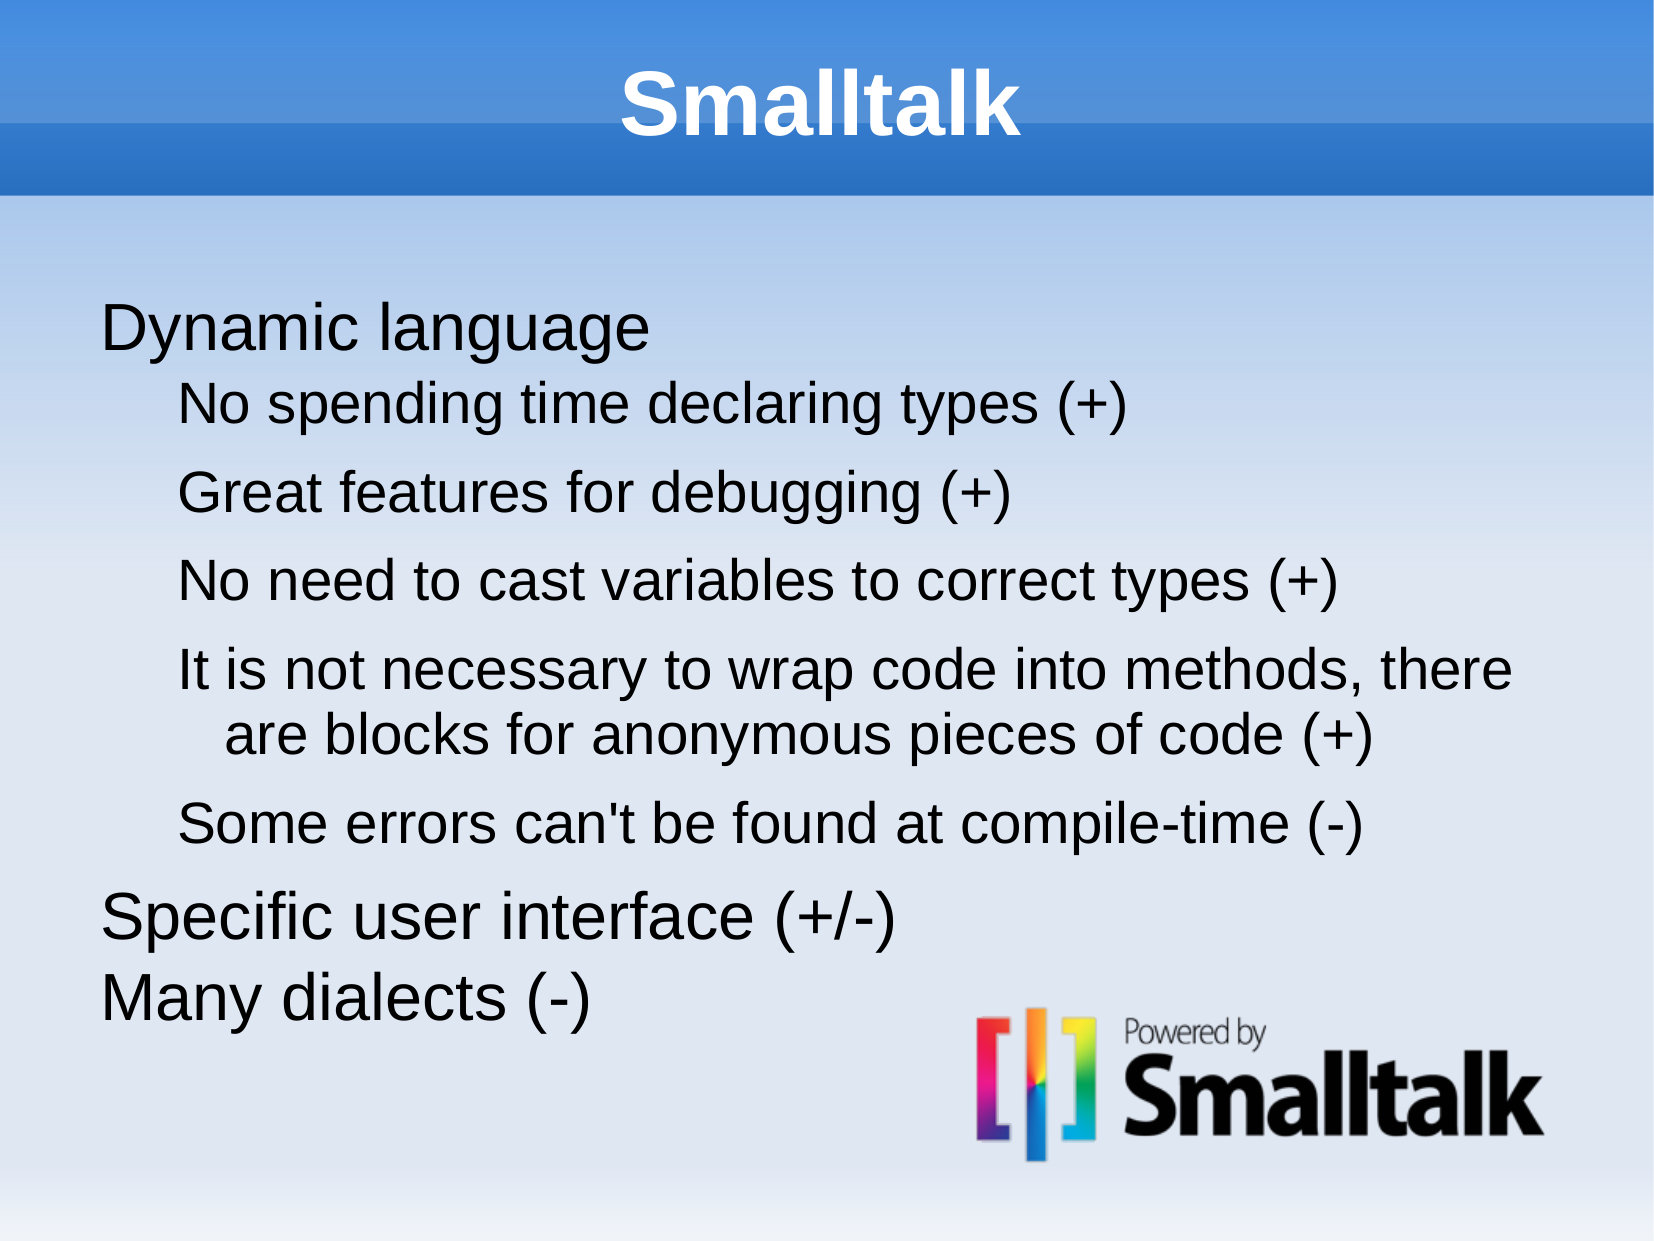

# Smalltalk
Dynamic language
No spending time declaring types (+)
Great features for debugging (+)
No need to cast variables to correct types (+)
It is not necessary to wrap code into methods, there are blocks for anonymous pieces of code (+)
Some errors can't be found at compile-time (-)
Specific user interface (+/-)
Many dialects (-)